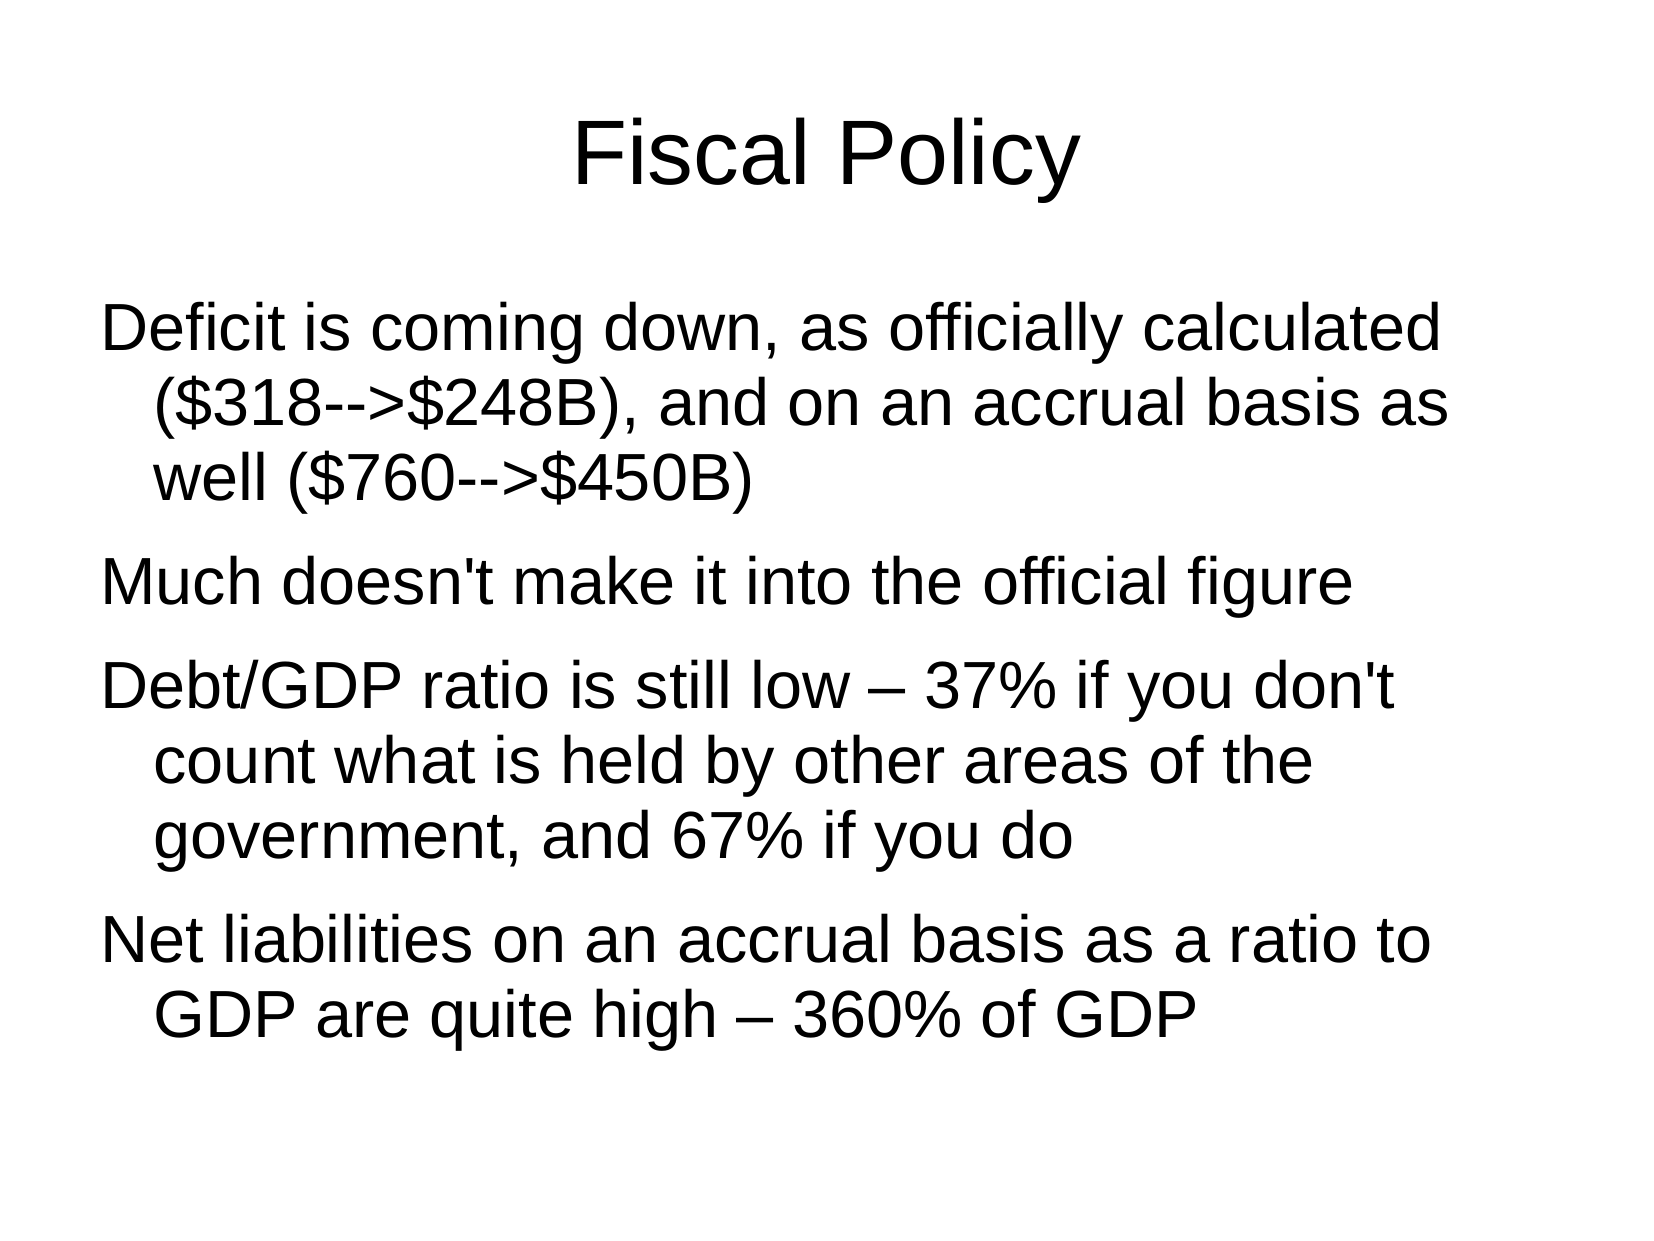

# Fiscal Policy
Deficit is coming down, as officially calculated ($318-->$248B), and on an accrual basis as well ($760-->$450B)
Much doesn't make it into the official figure
Debt/GDP ratio is still low – 37% if you don't count what is held by other areas of the government, and 67% if you do
Net liabilities on an accrual basis as a ratio to GDP are quite high – 360% of GDP